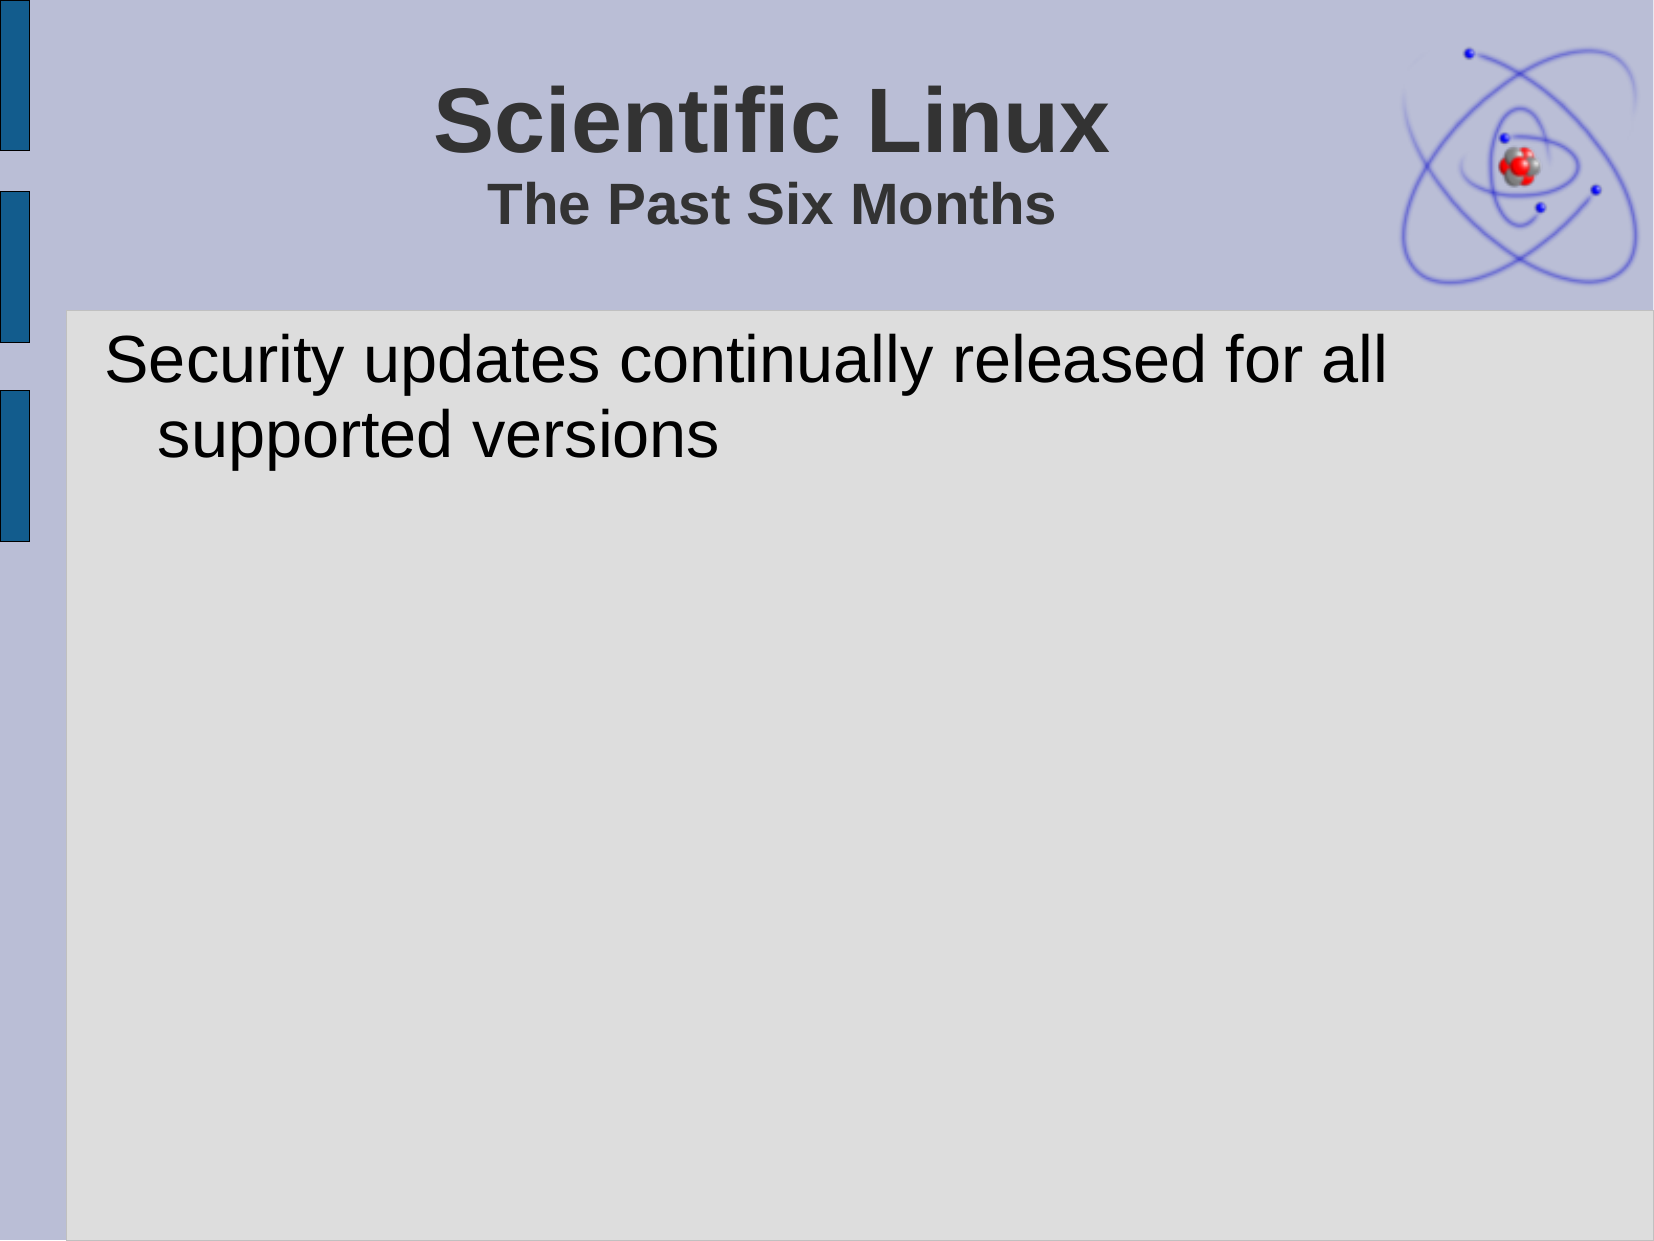

# Scientific Linux The Past Six Months
Security updates continually released for all supported versions